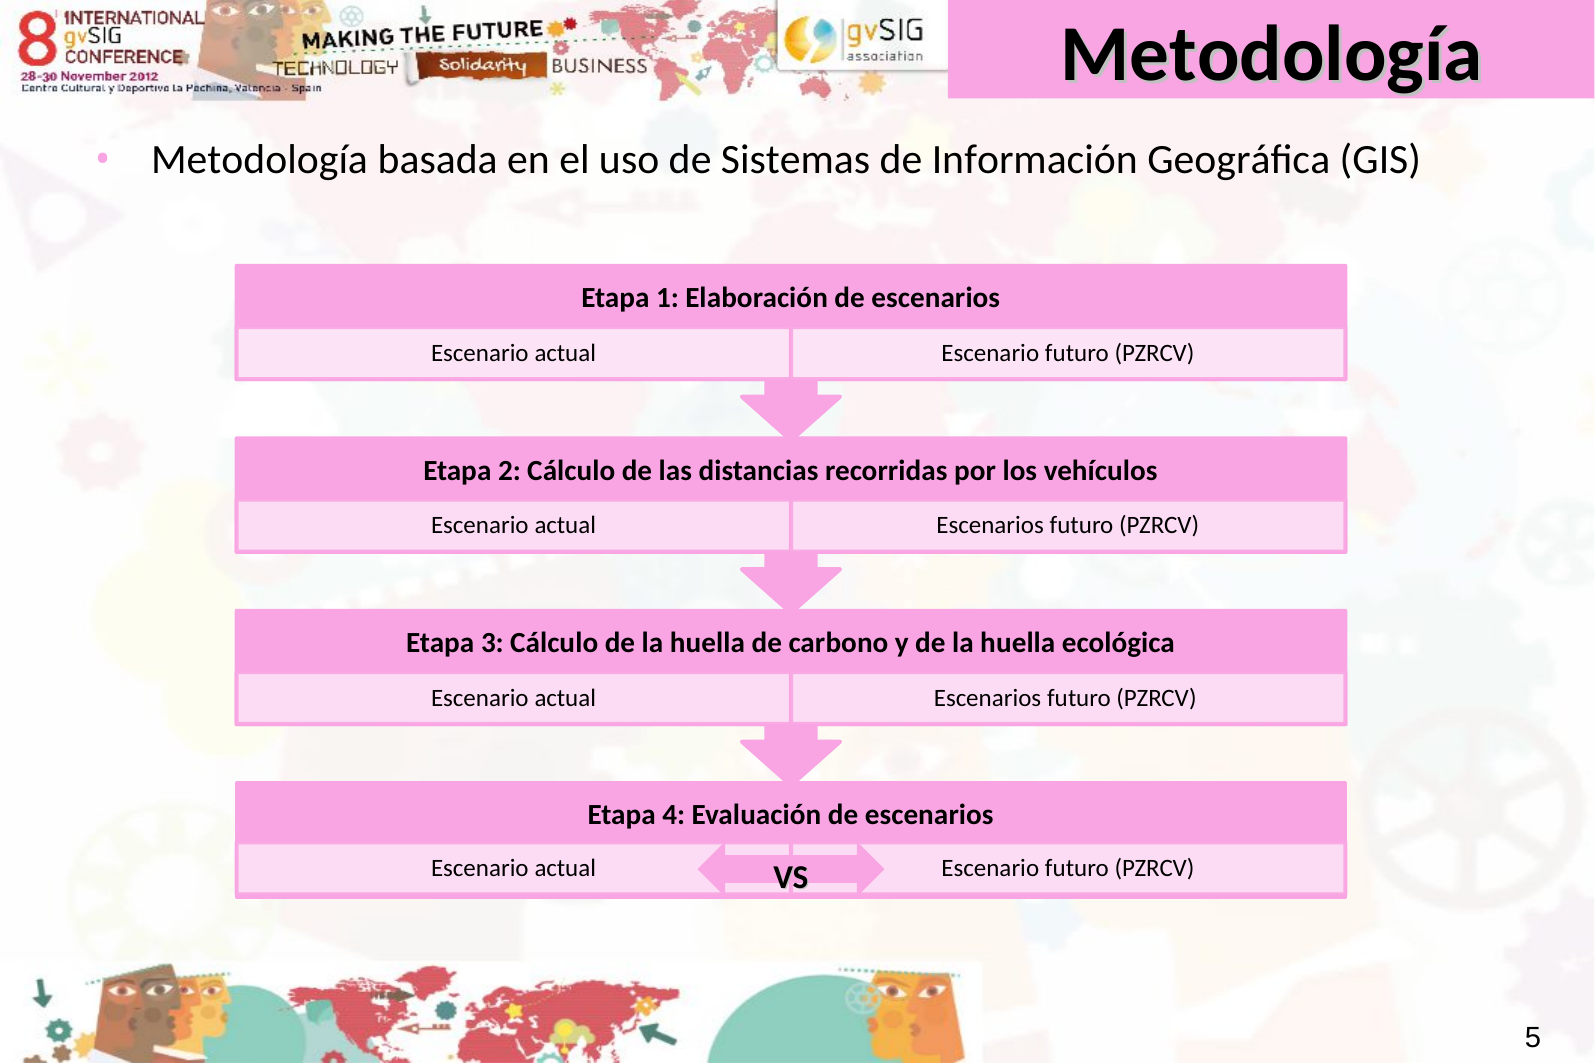

Metodología
Metodología basada en el uso de Sistemas de Información Geográfica (GIS)
Etapa 1: Elaboración de escenarios
Escenario actual
Escenario futuro (PZRCV)
Etapa 2: Cálculo de las distancias recorridas por los vehículos
Escenario actual
Escenarios futuro (PZRCV)
Etapa 3: Cálculo de la huella de carbono y de la huella ecológica
Escenario actual
Escenarios futuro (PZRCV)
Etapa 4: Evaluación de escenarios
Escenario actual
Escenario futuro (PZRCV)
VS